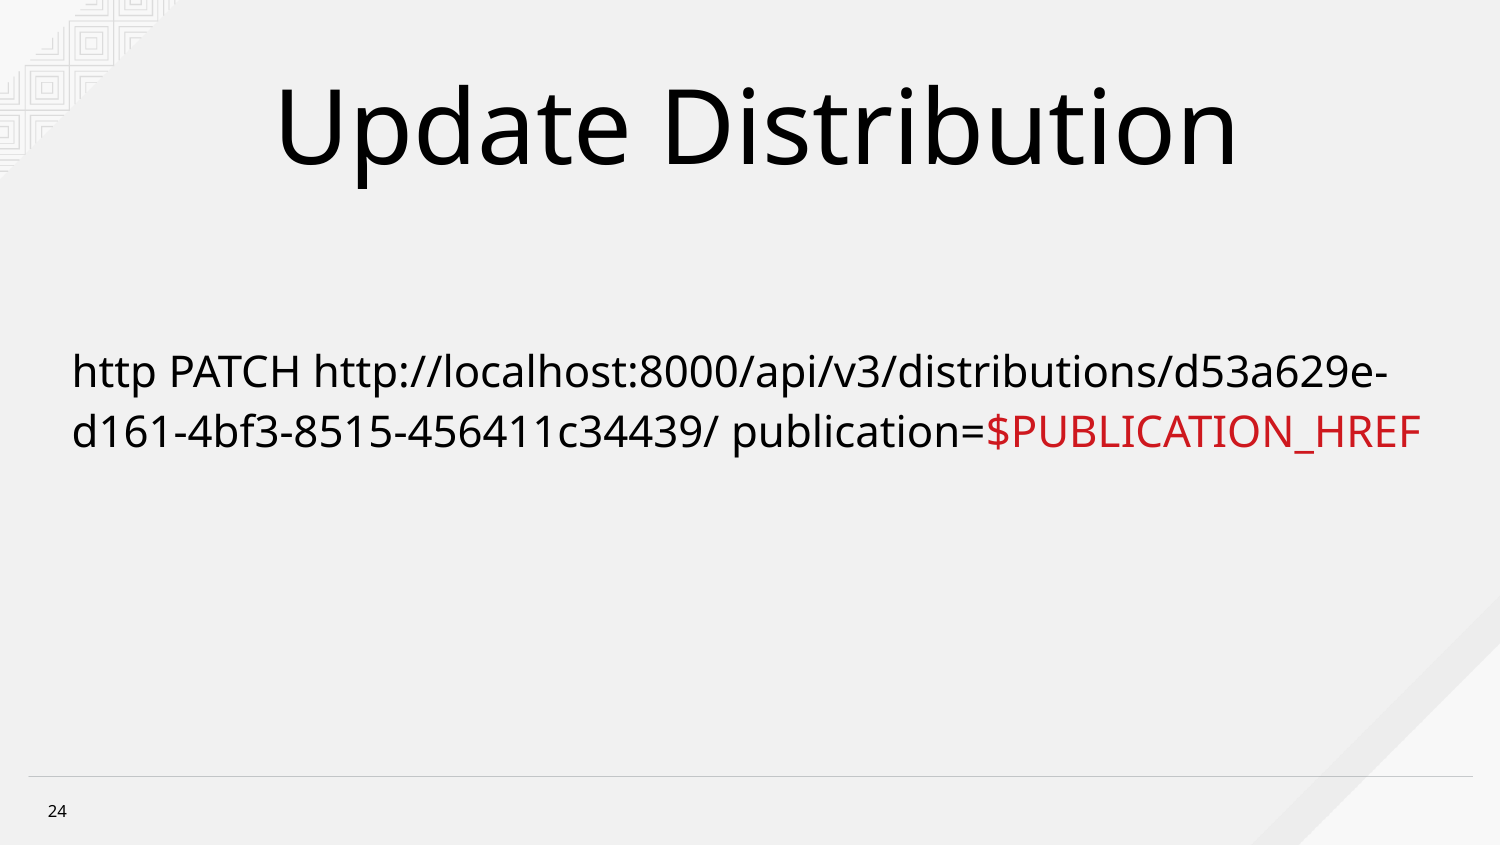

Update Distribution
http PATCH http://localhost:8000/api/v3/distributions/d53a629e-d161-4bf3-8515-456411c34439/ publication=$PUBLICATION_HREF
24